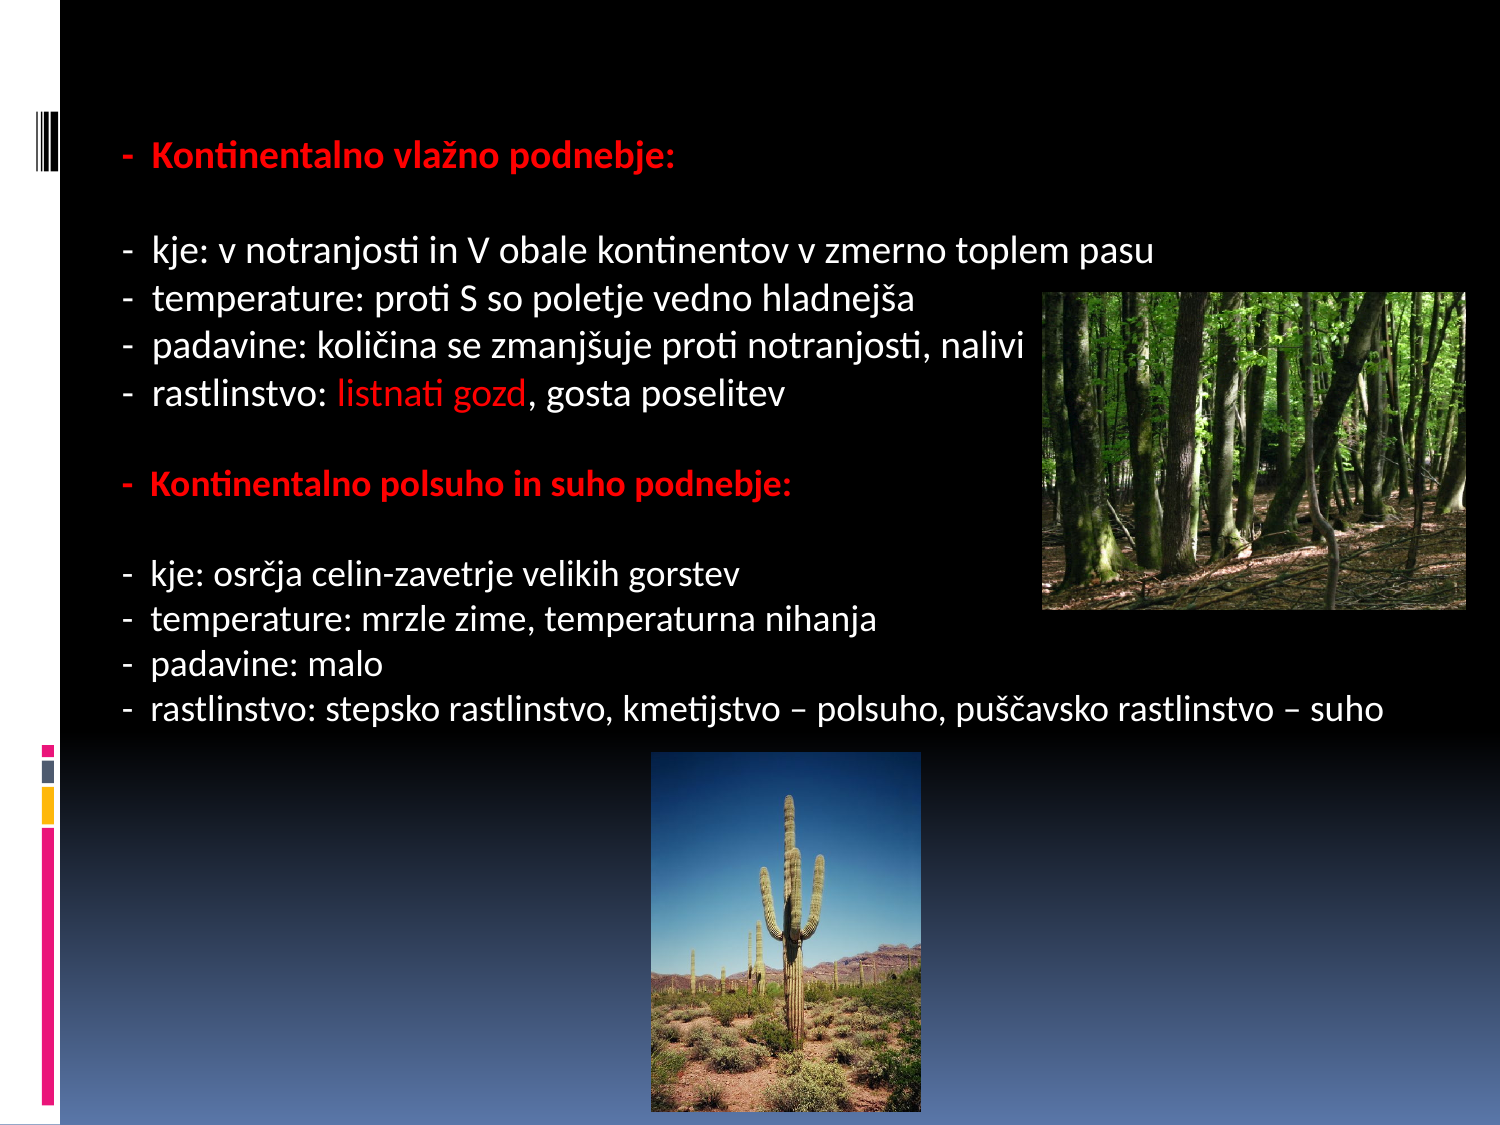

# - Kontinentalno vlažno podnebje:
- kje: v notranjosti in V obale kontinentov v zmerno toplem pasu
- temperature: proti S so poletje vedno hladnejša
- padavine: količina se zmanjšuje proti notranjosti, nalivi
- rastlinstvo: listnati gozd, gosta poselitev
- Kontinentalno polsuho in suho podnebje:
- kje: osrčja celin-zavetrje velikih gorstev
- temperature: mrzle zime, temperaturna nihanja
- padavine: malo
- rastlinstvo: stepsko rastlinstvo, kmetijstvo – polsuho, puščavsko rastlinstvo – suho